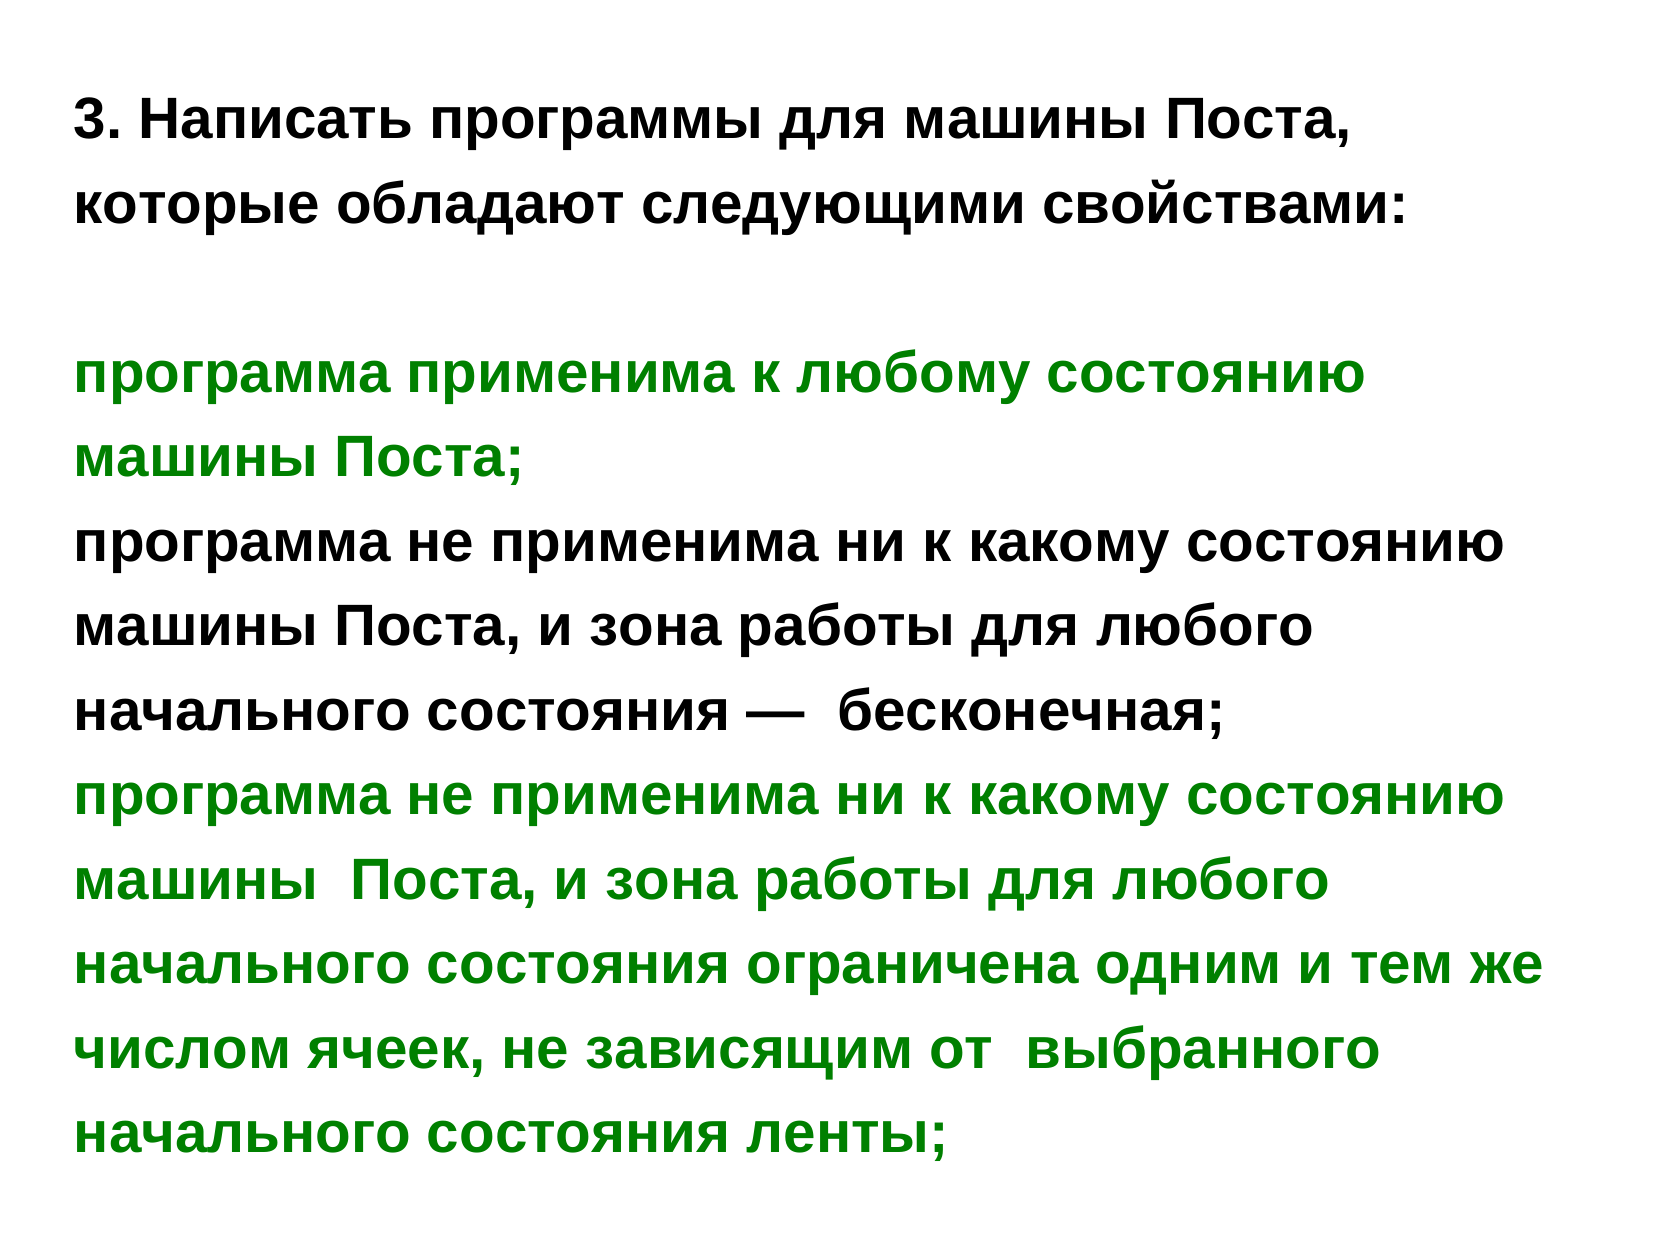

3. Написать программы для машины Поста, которые обладают следующими свойствами:
программа применима к любому состоянию машины Поста;
программа не применима ни к какому состоянию машины Поста, и зона работы для любого начального состояния — бесконечная;
программа не применима ни к какому состоянию машины Поста, и зона работы для любого начального состояния ограничена одним и тем же числом ячеек, не зависящим от выбранного начального состояния ленты;